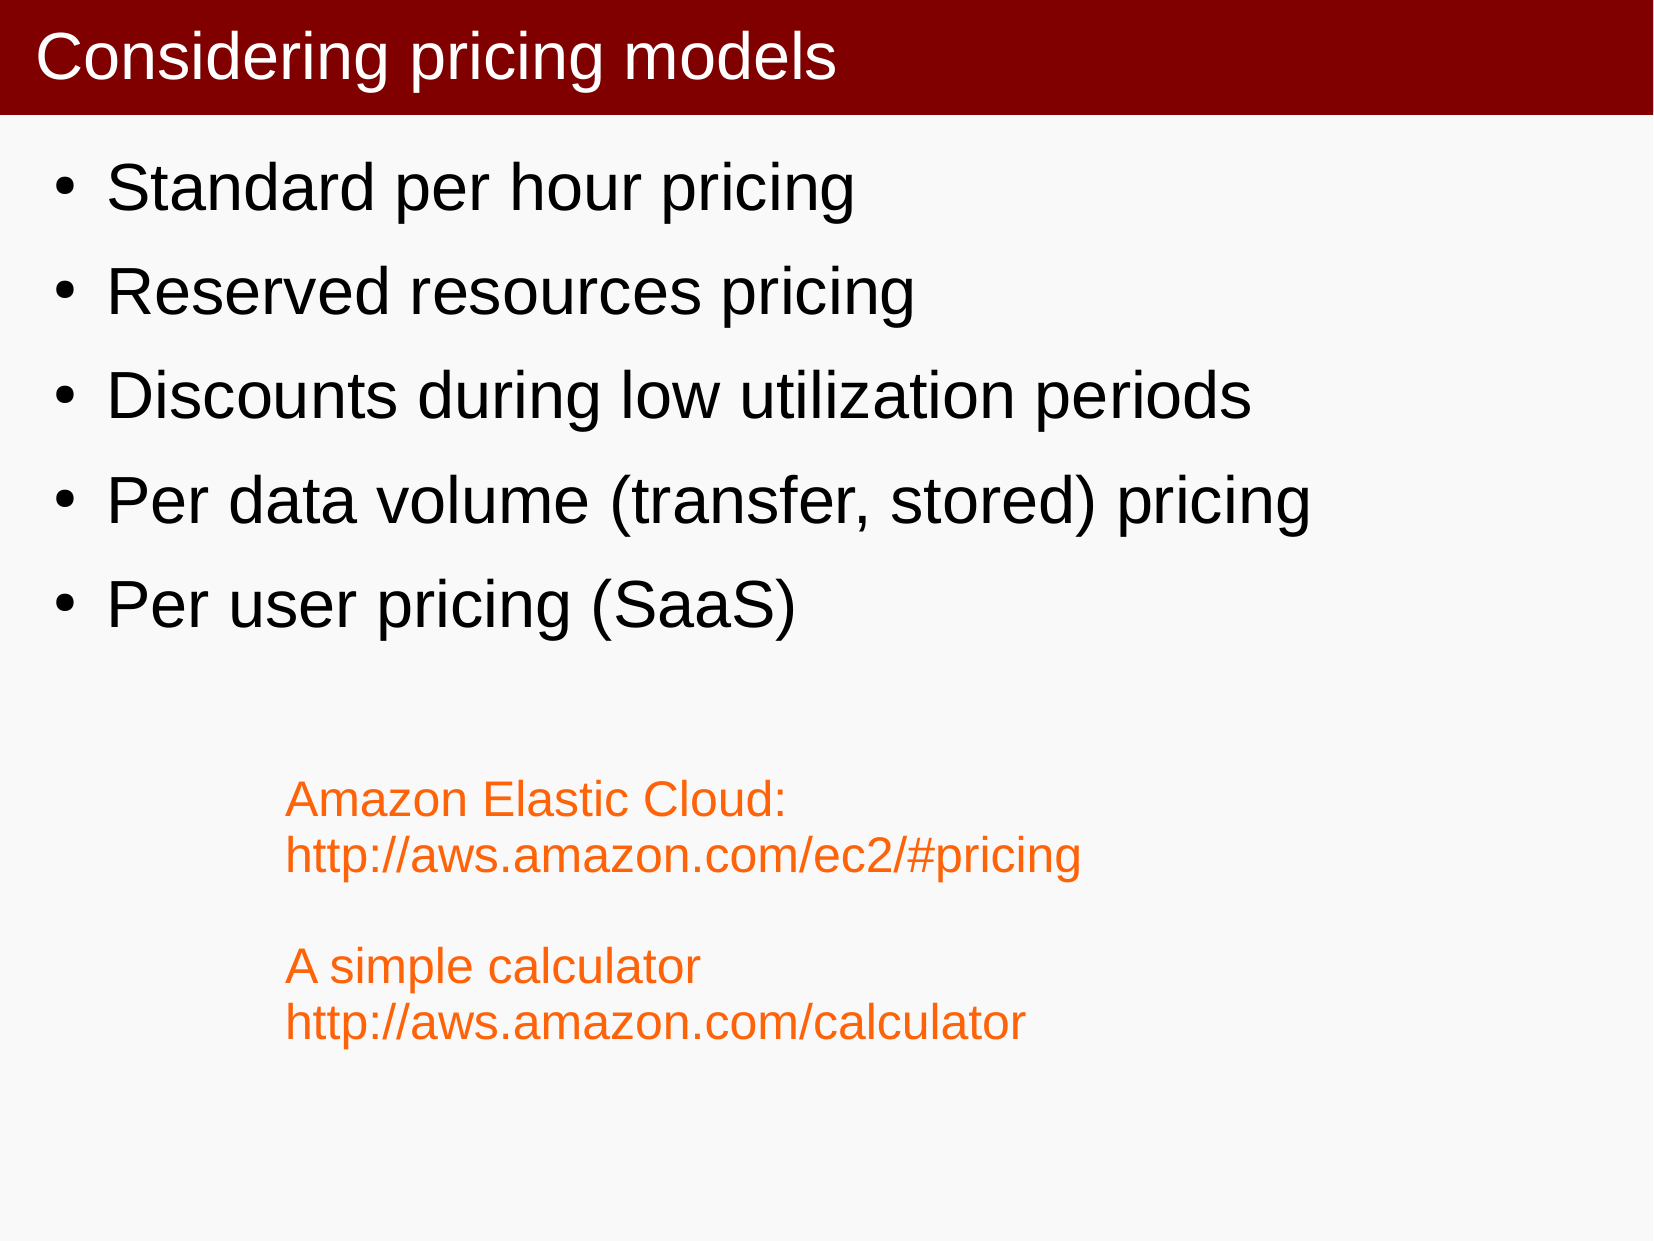

# Considering pricing models
Standard per hour pricing
Reserved resources pricing
Discounts during low utilization periods
Per data volume (transfer, stored) pricing
Per user pricing (SaaS)
Amazon Elastic Cloud:
http://aws.amazon.com/ec2/#pricing
A simple calculator
http://aws.amazon.com/calculator